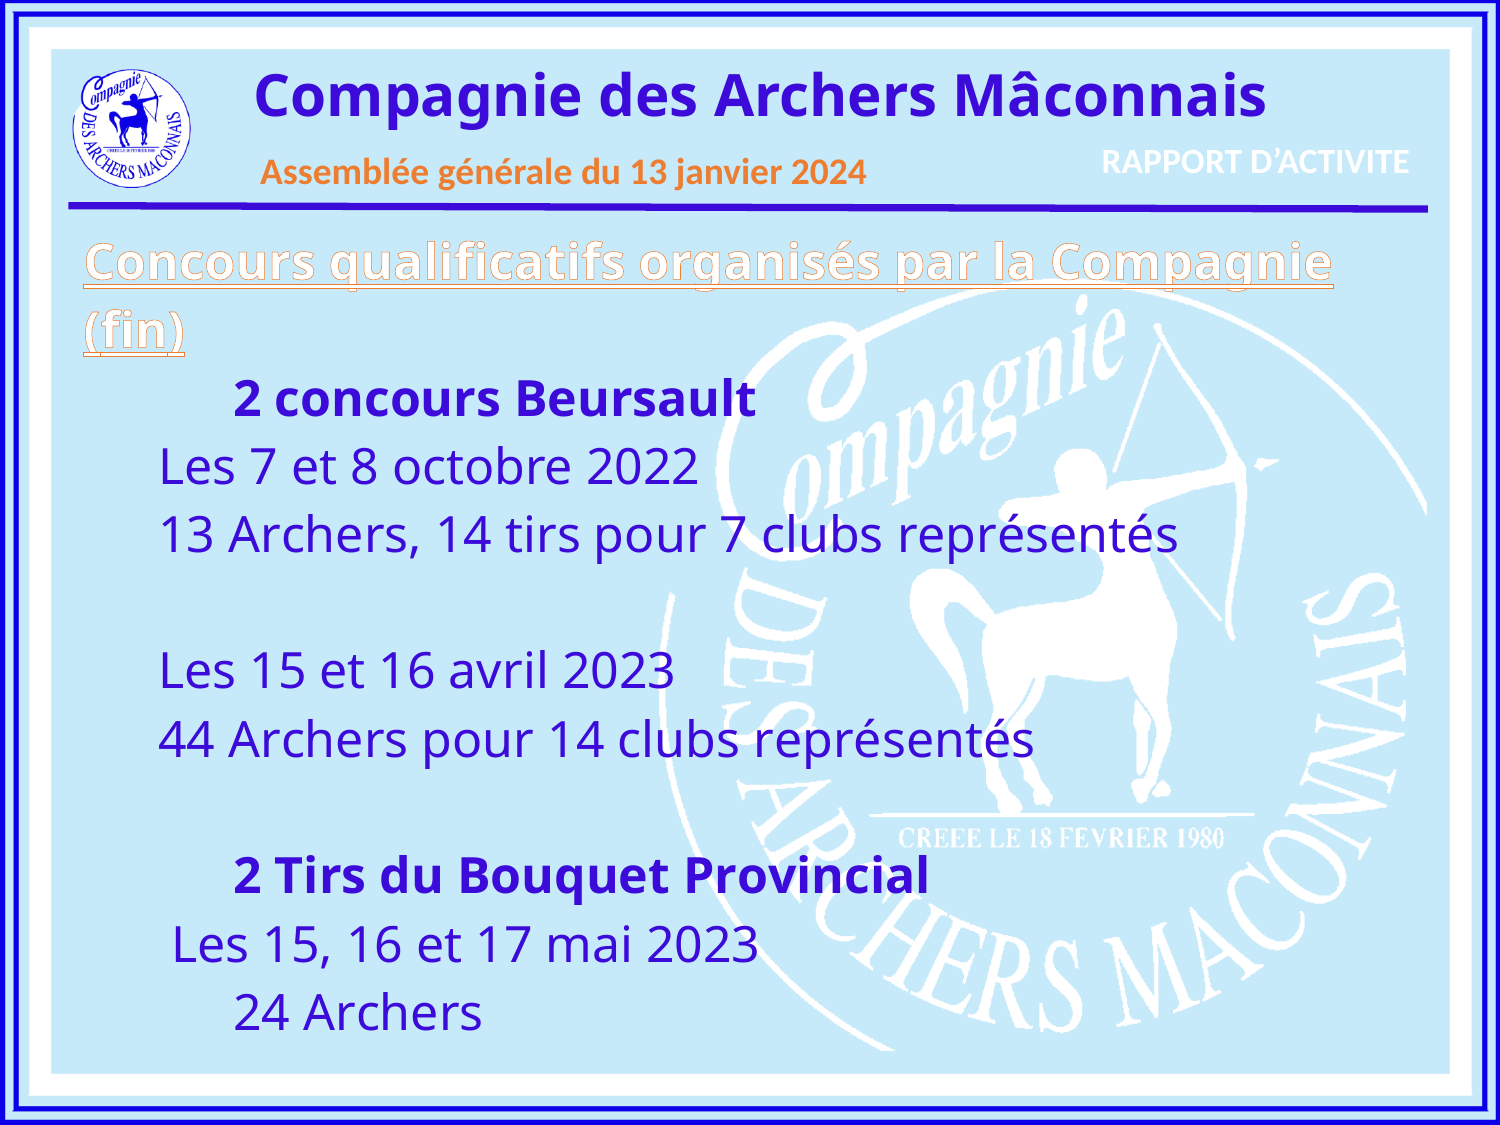

# Compagnie des Archers Mâconnais
RAPPORT D’ACTIVITE
 Assemblée générale du 13 janvier 2024
Concours qualificatifs organisés par la Compagnie (fin)
		2 concours Beursault
	Les 7 et 8 octobre 2022
	13 Archers, 14 tirs pour 7 clubs représentés
	Les 15 et 16 avril 2023
	44 Archers pour 14 clubs représentés
		2 Tirs du Bouquet Provincial
	 Les 15, 16 et 17 mai 2023
		24 Archers
	Le 21 juillet 2023 : 9 Archers de la Compagnie